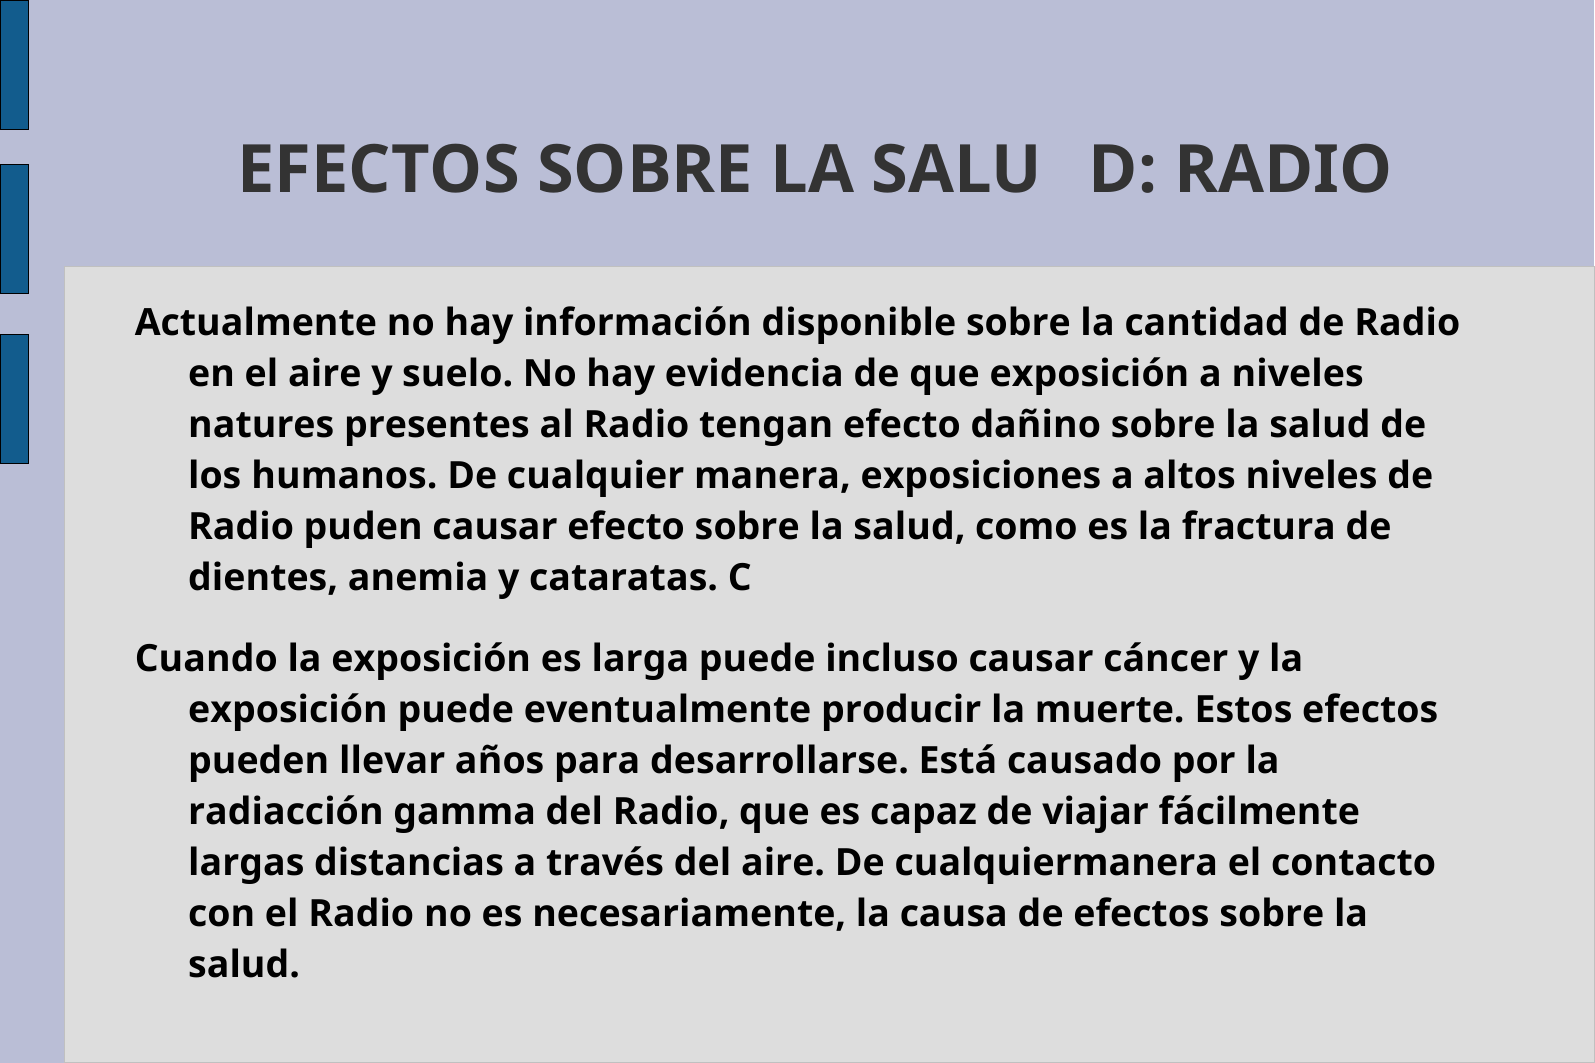

# EFECTOS SOBRE LA SALU	D: RADIO
Actualmente no hay información disponible sobre la cantidad de Radio en el aire y suelo. No hay evidencia de que exposición a niveles natures presentes al Radio tengan efecto dañino sobre la salud de los humanos. De cualquier manera, exposiciones a altos niveles de Radio puden causar efecto sobre la salud, como es la fractura de dientes, anemia y cataratas. C
Cuando la exposición es larga puede incluso causar cáncer y la exposición puede eventualmente producir la muerte. Estos efectos pueden llevar años para desarrollarse. Está causado por la radiacción gamma del Radio, que es capaz de viajar fácilmente largas distancias a través del aire. De cualquiermanera el contacto con el Radio no es necesariamente, la causa de efectos sobre la salud.